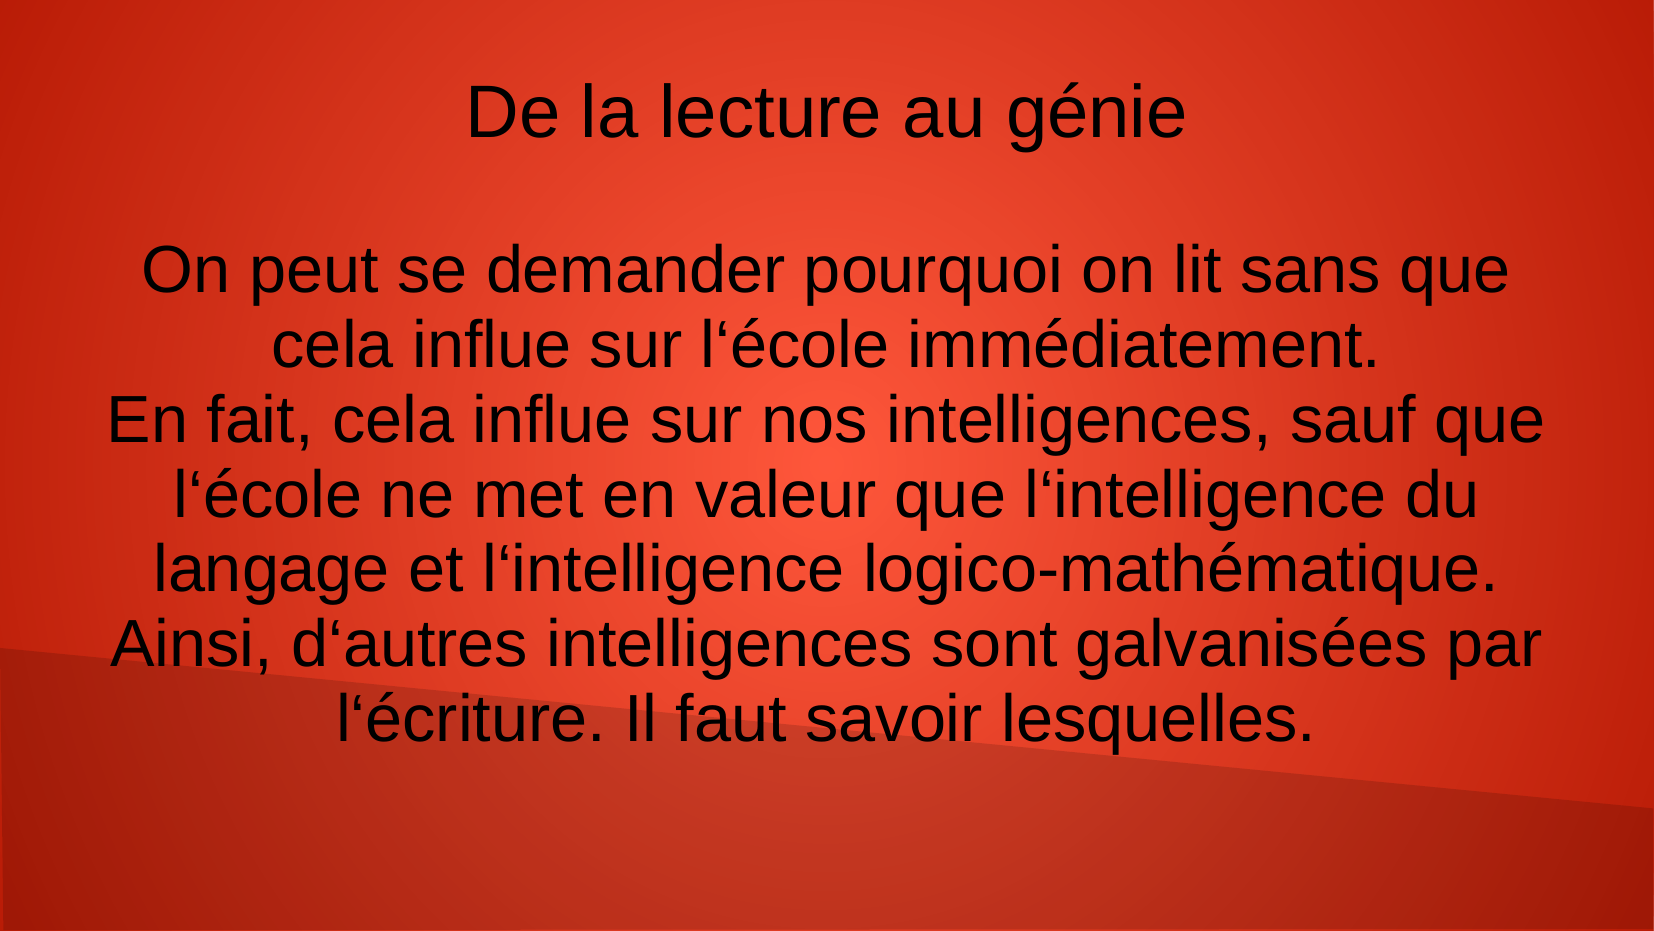

# De la lecture au génie
On peut se demander pourquoi on lit sans que cela influe sur l‘école immédiatement.
En fait, cela influe sur nos intelligences, sauf que l‘école ne met en valeur que l‘intelligence du langage et l‘intelligence logico-mathématique.
Ainsi, d‘autres intelligences sont galvanisées par l‘écriture. Il faut savoir lesquelles.